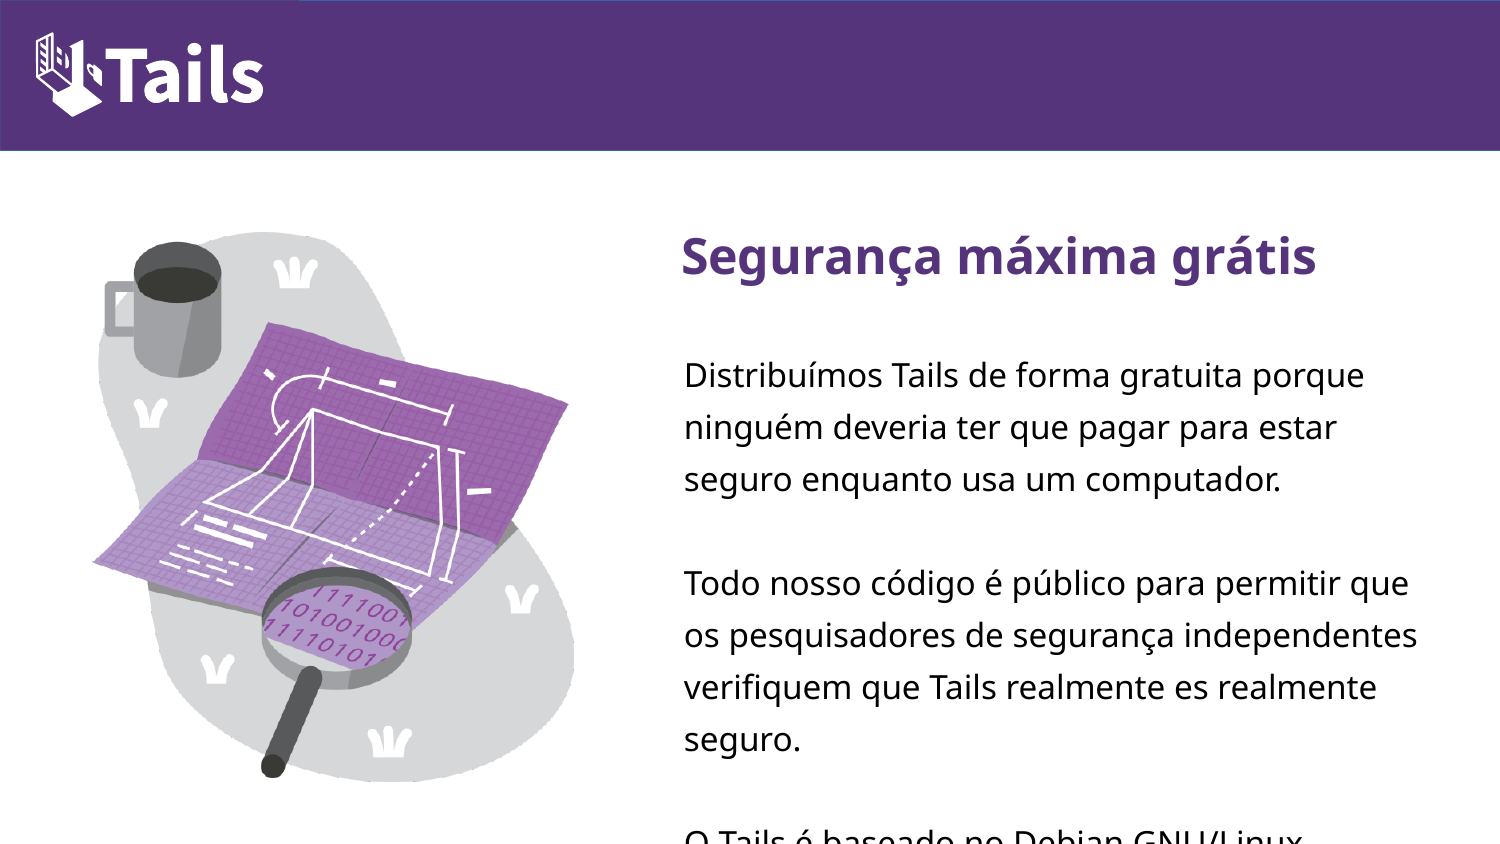

# Segurança máxima grátis
Distribuímos Tails de forma gratuita porque ninguém deveria ter que pagar para estar seguro enquanto usa um computador.
Todo nosso código é público para permitir que os pesquisadores de segurança independentes verifiquem que Tails realmente es realmente seguro.
O Tails é baseado no Debian GNU/Linux.